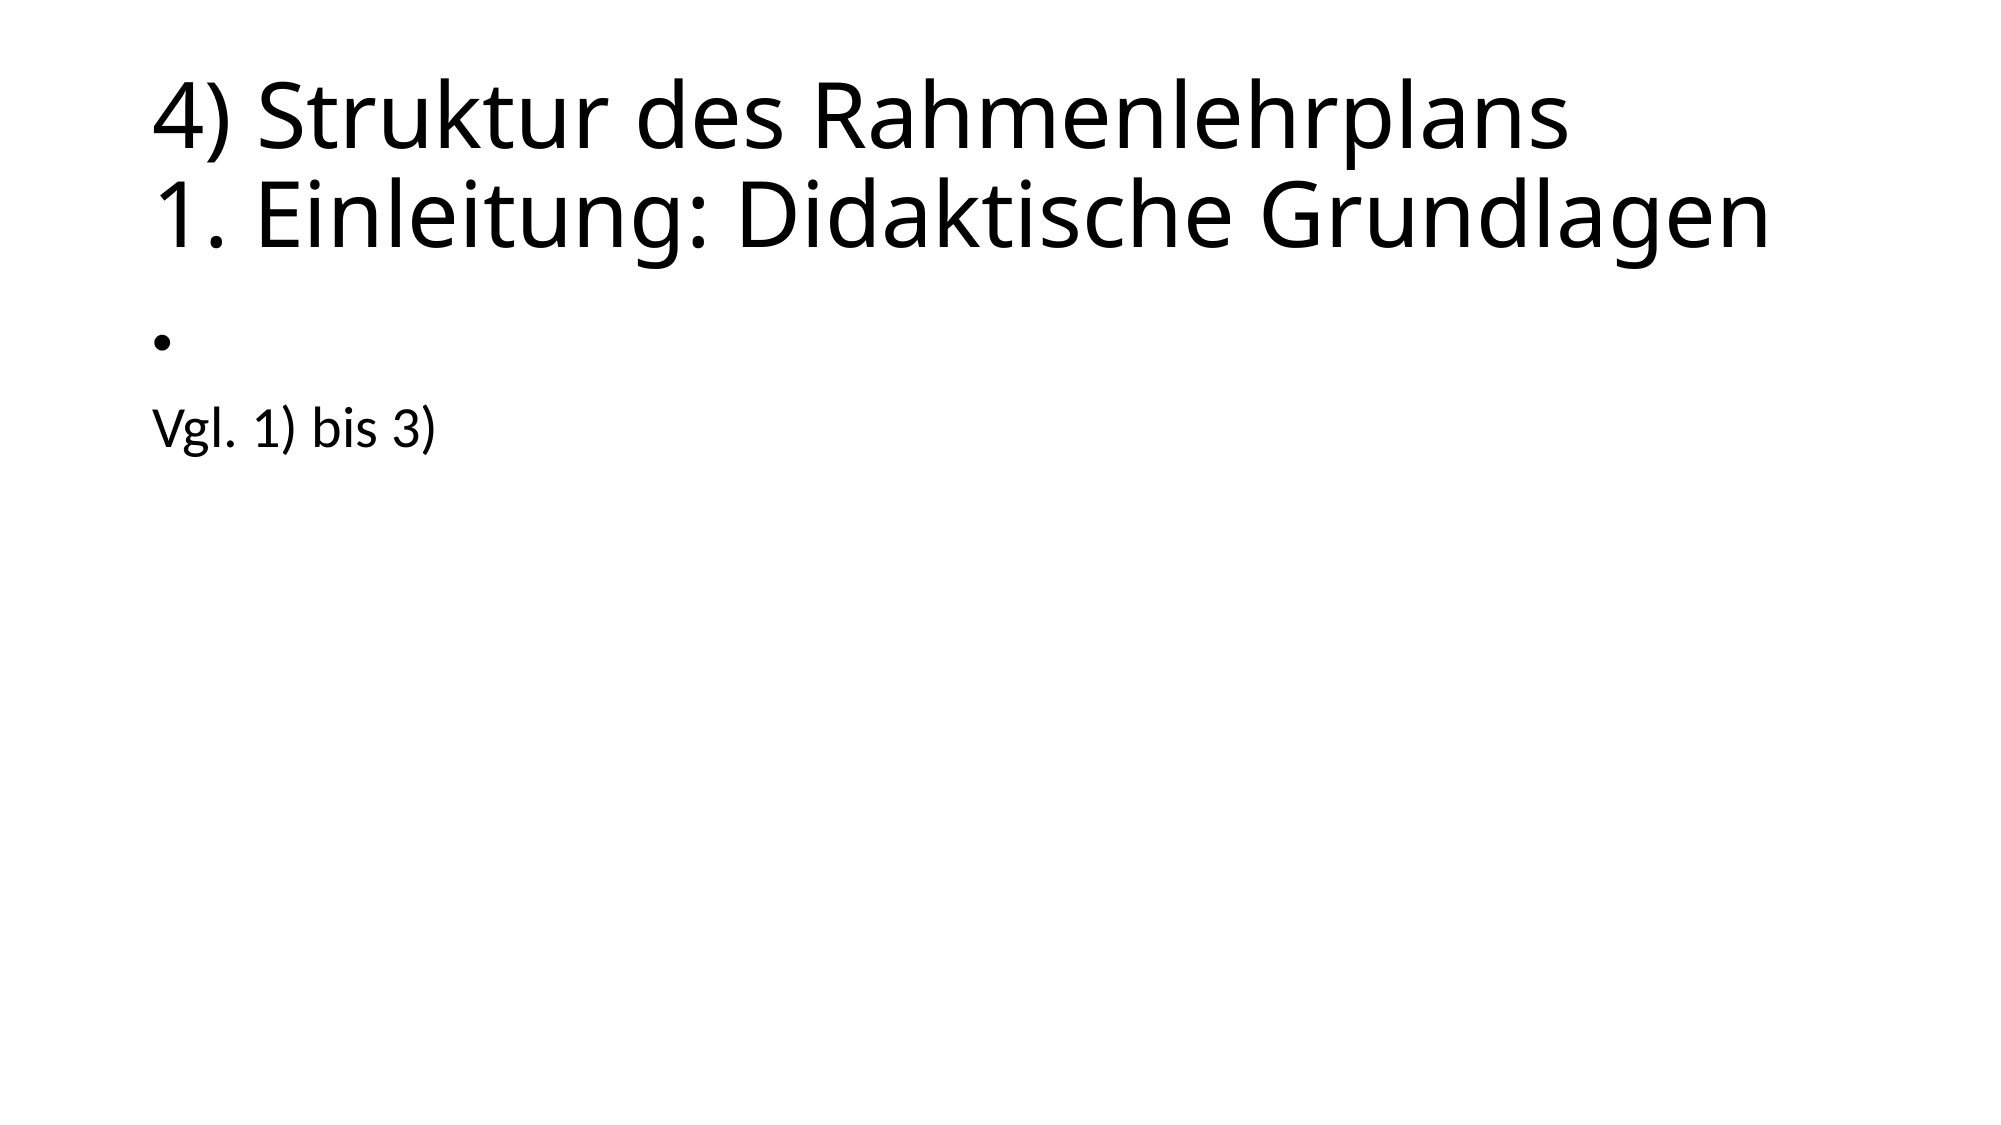

# 4) Struktur des Rahmenlehrplans 1. Einleitung: Didaktische Grundlagen
Vgl. 1) bis 3)